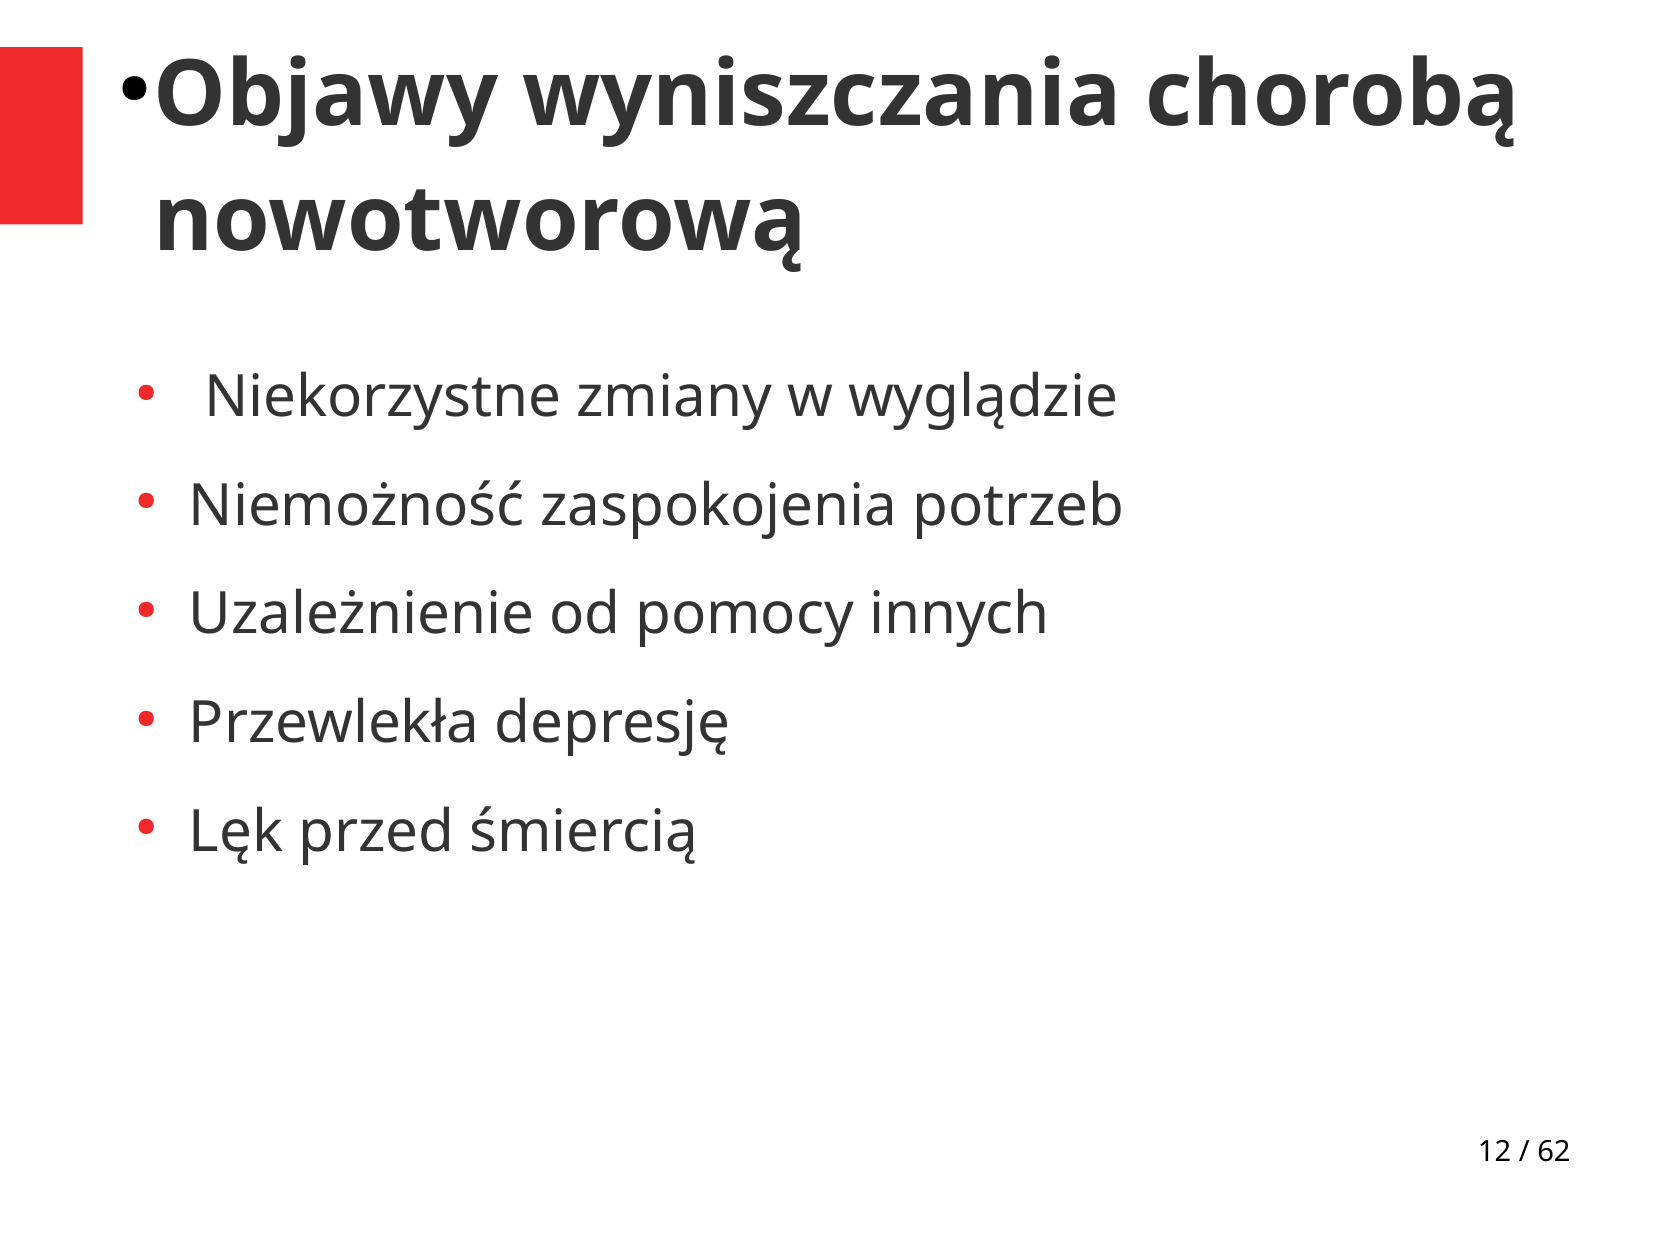

# Objawy wyniszczania chorobą nowotworową
 Niekorzystne zmiany w wyglądzie
Niemożność zaspokojenia potrzeb
Uzależnienie od pomocy innych
Przewlekła depresję
Lęk przed śmiercią
12